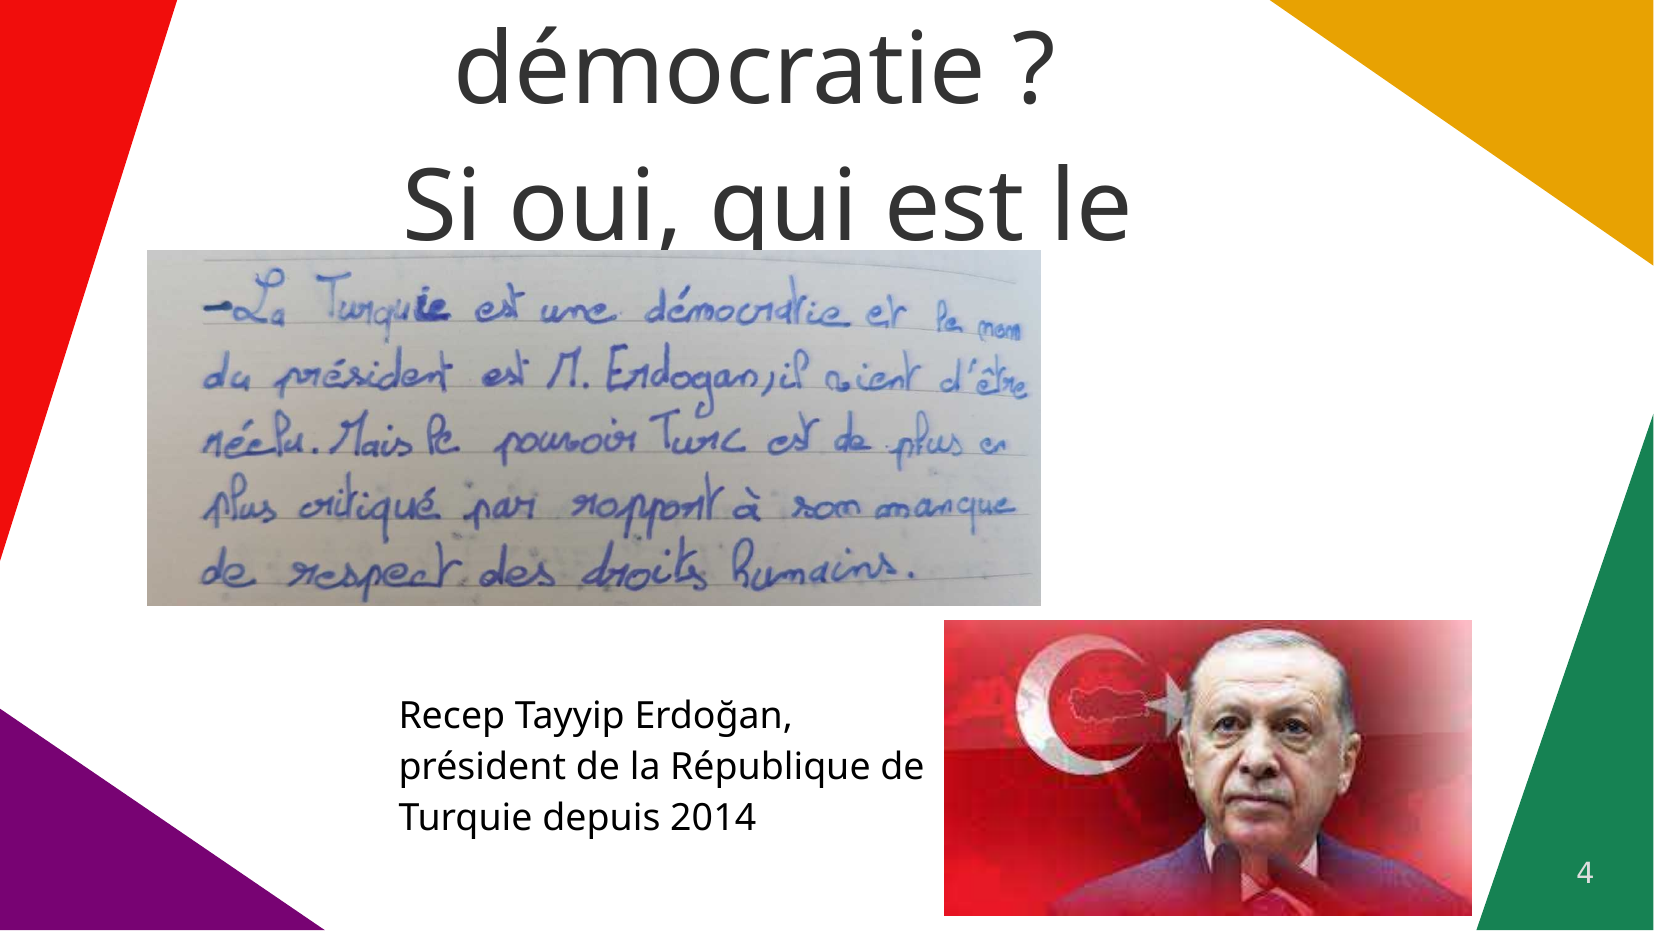

# Ce pays fait-il partie d'une démocratie ? Si oui, qui est le président ?
Recep Tayyip Erdoğan, président de la République de Turquie depuis 2014
4